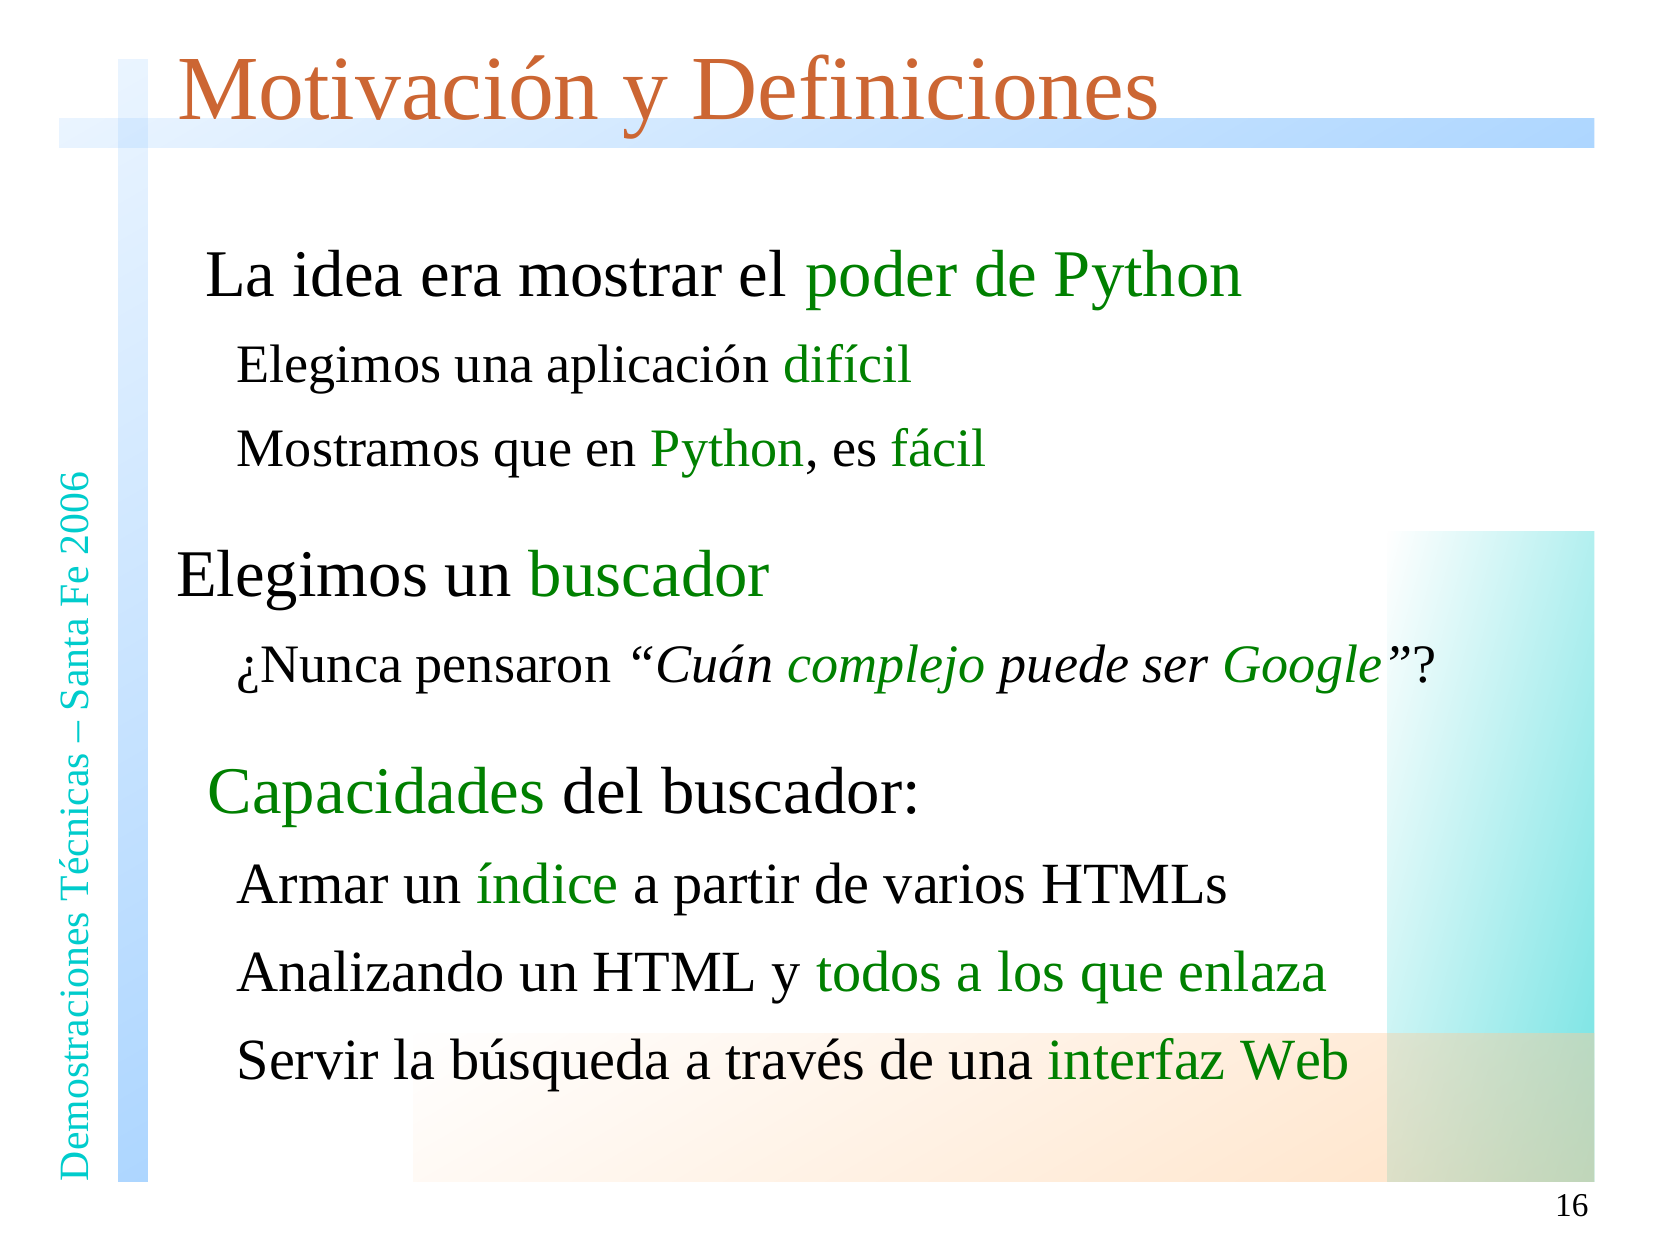

# Motivación y Definiciones
 La idea era mostrar el poder de Python
Elegimos una aplicación difícil
Mostramos que en Python, es fácil
Elegimos un buscador
¿Nunca pensaron “Cuán complejo puede ser Google”?
 Capacidades del buscador:
Armar un índice a partir de varios HTMLs
Analizando un HTML y todos a los que enlaza
Servir la búsqueda a través de una interfaz Web